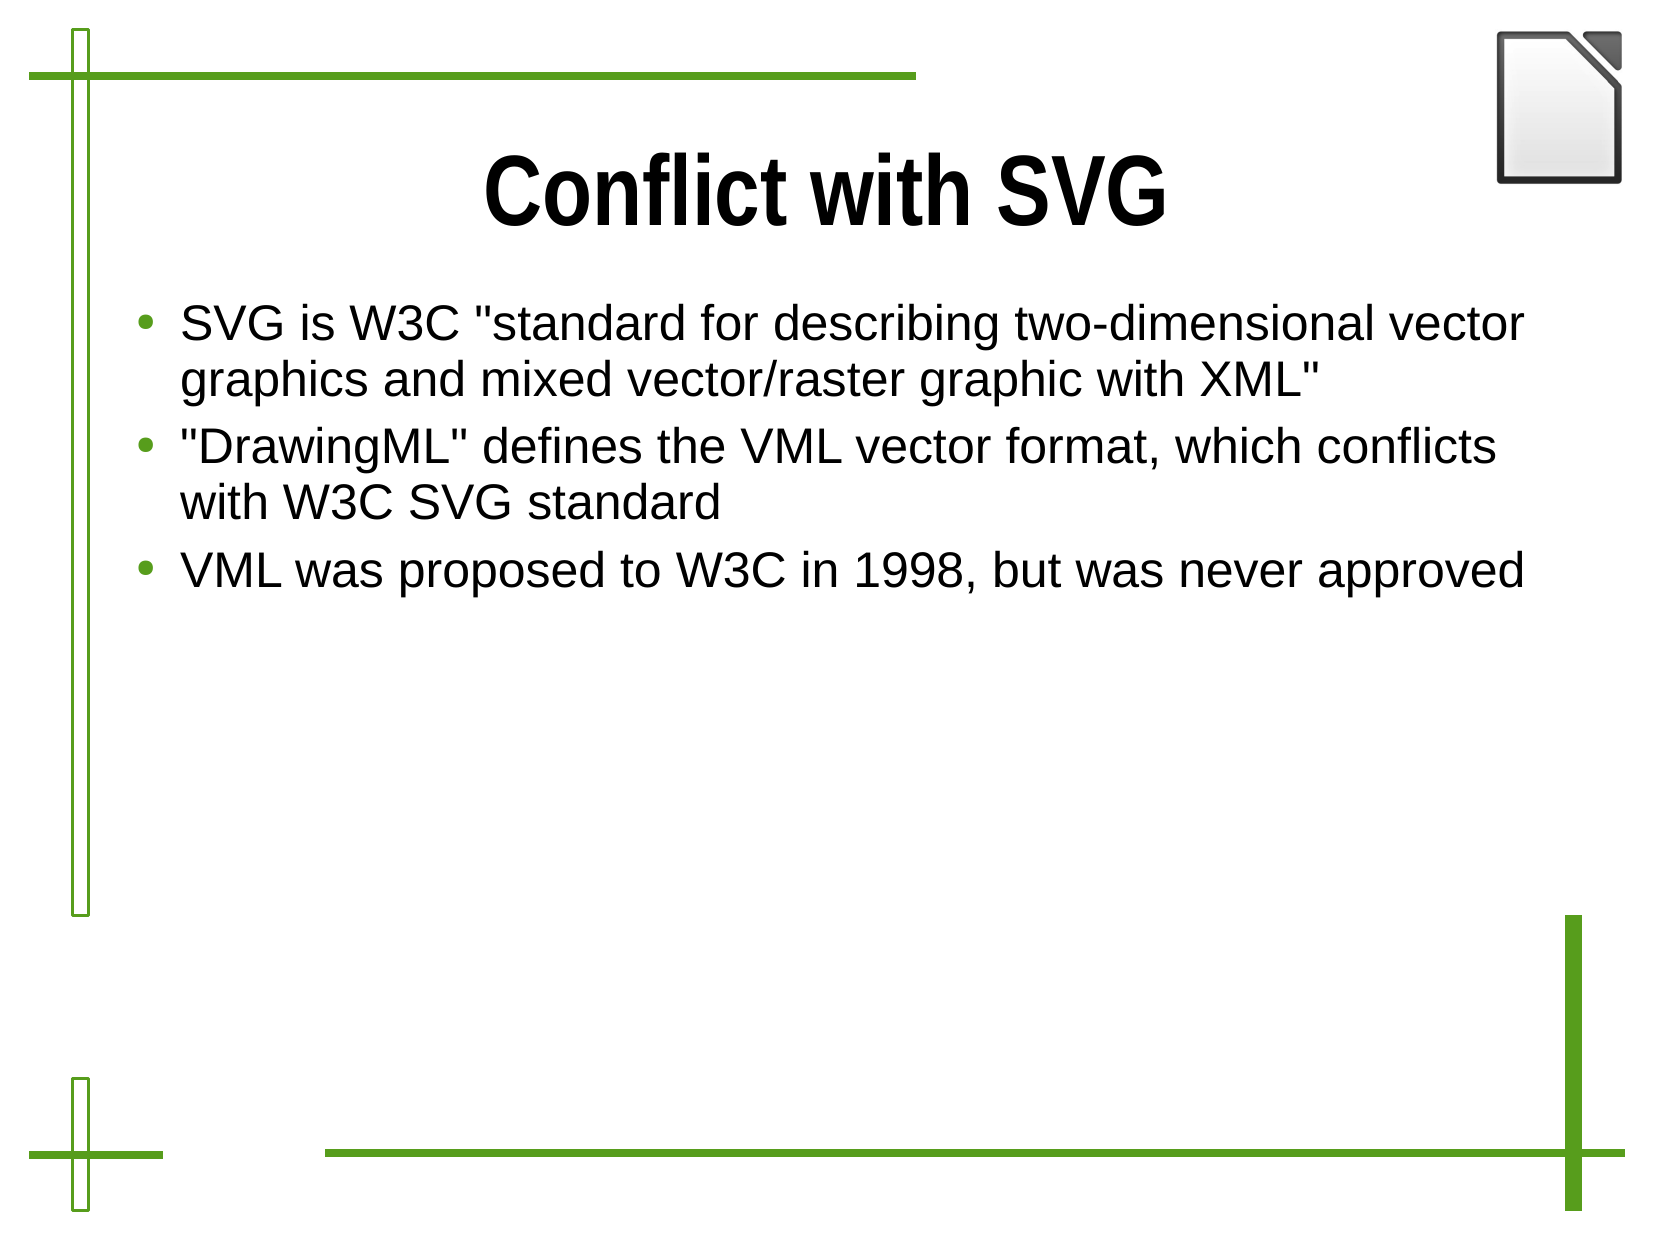

# Conflict with SVG
SVG is W3C "standard for describing two-dimensional vector graphics and mixed vector/raster graphic with XML"
"DrawingML" defines the VML vector format, which conflicts with W3C SVG standard
VML was proposed to W3C in 1998, but was never approved